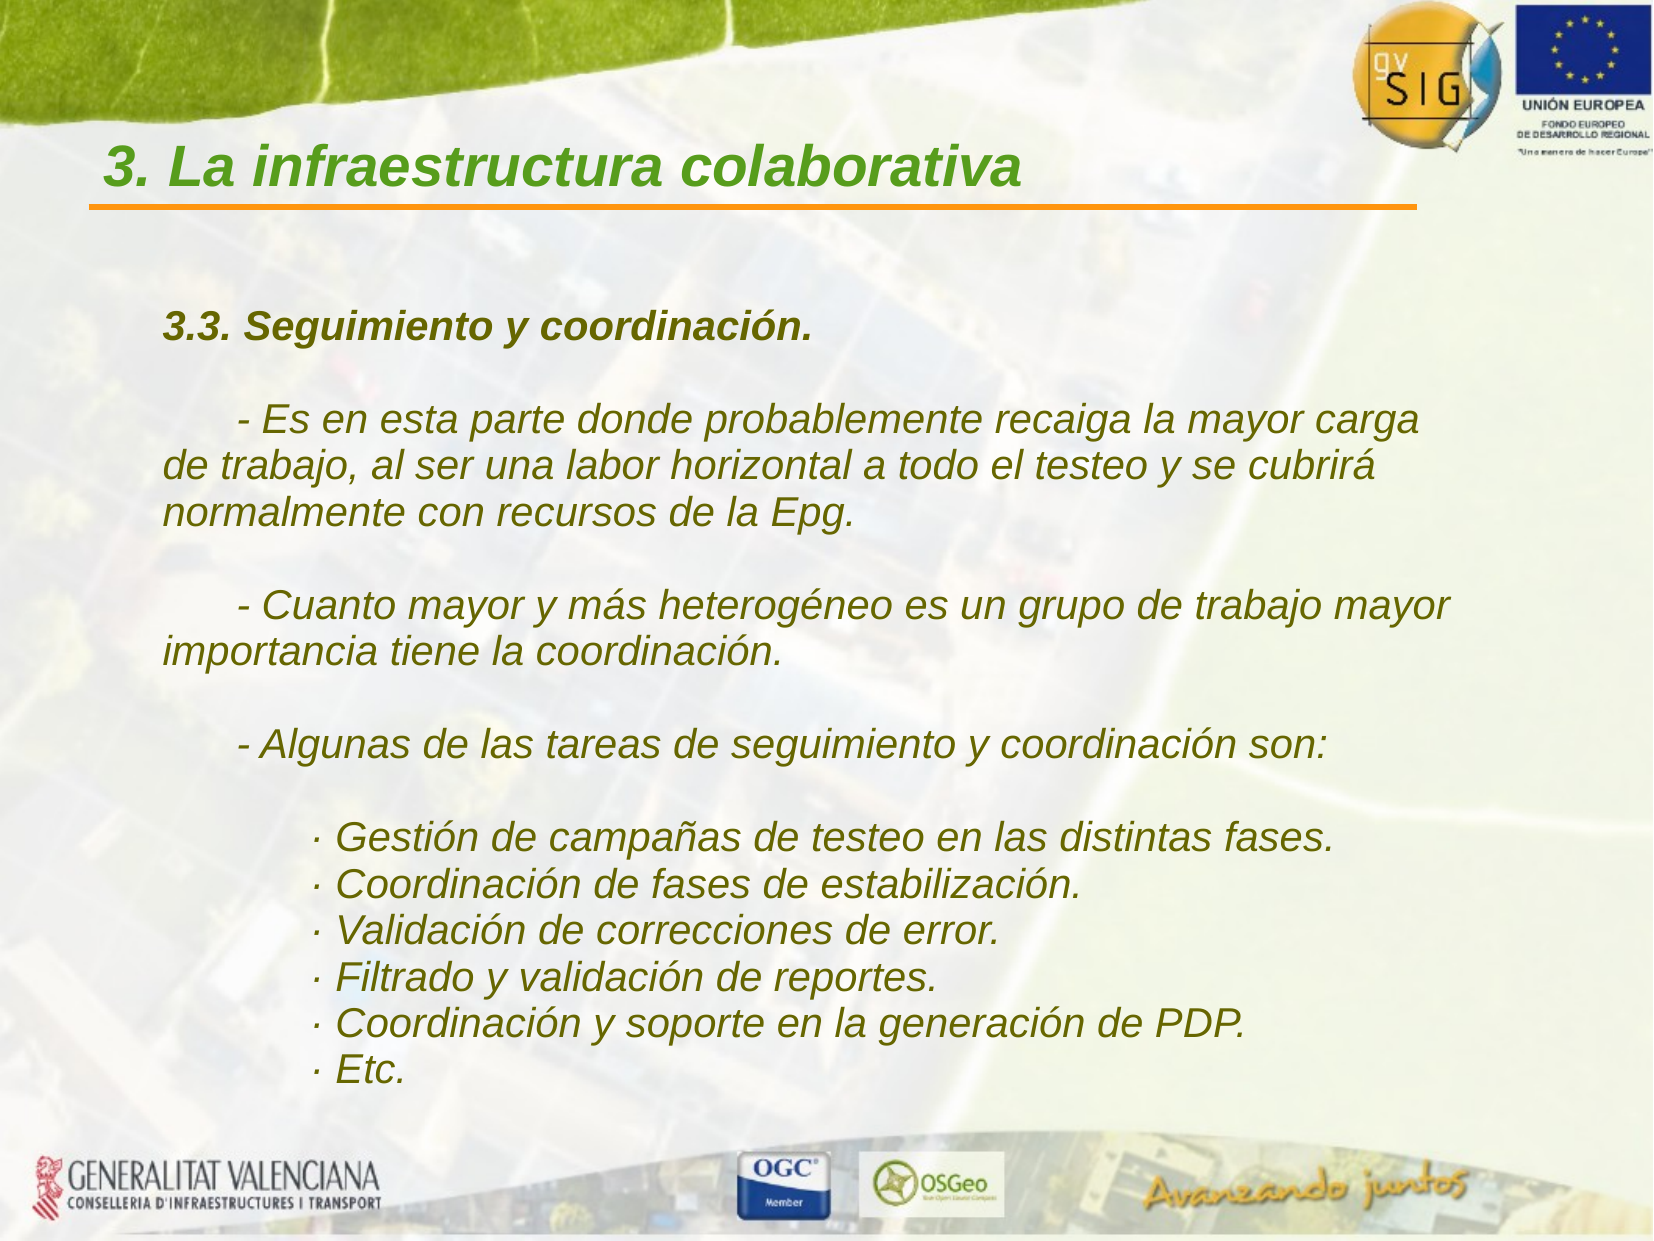

3. La infraestructura colaborativa
3.3. Seguimiento y coordinación.
	- Es en esta parte donde probablemente recaiga la mayor carga de trabajo, al ser una labor horizontal a todo el testeo y se cubrirá normalmente con recursos de la Epg.
	- Cuanto mayor y más heterogéneo es un grupo de trabajo mayor importancia tiene la coordinación.
	- Algunas de las tareas de seguimiento y coordinación son:
		· Gestión de campañas de testeo en las distintas fases.
		· Coordinación de fases de estabilización.
		· Validación de correcciones de error.
		· Filtrado y validación de reportes.
		· Coordinación y soporte en la generación de PDP.
		· Etc.